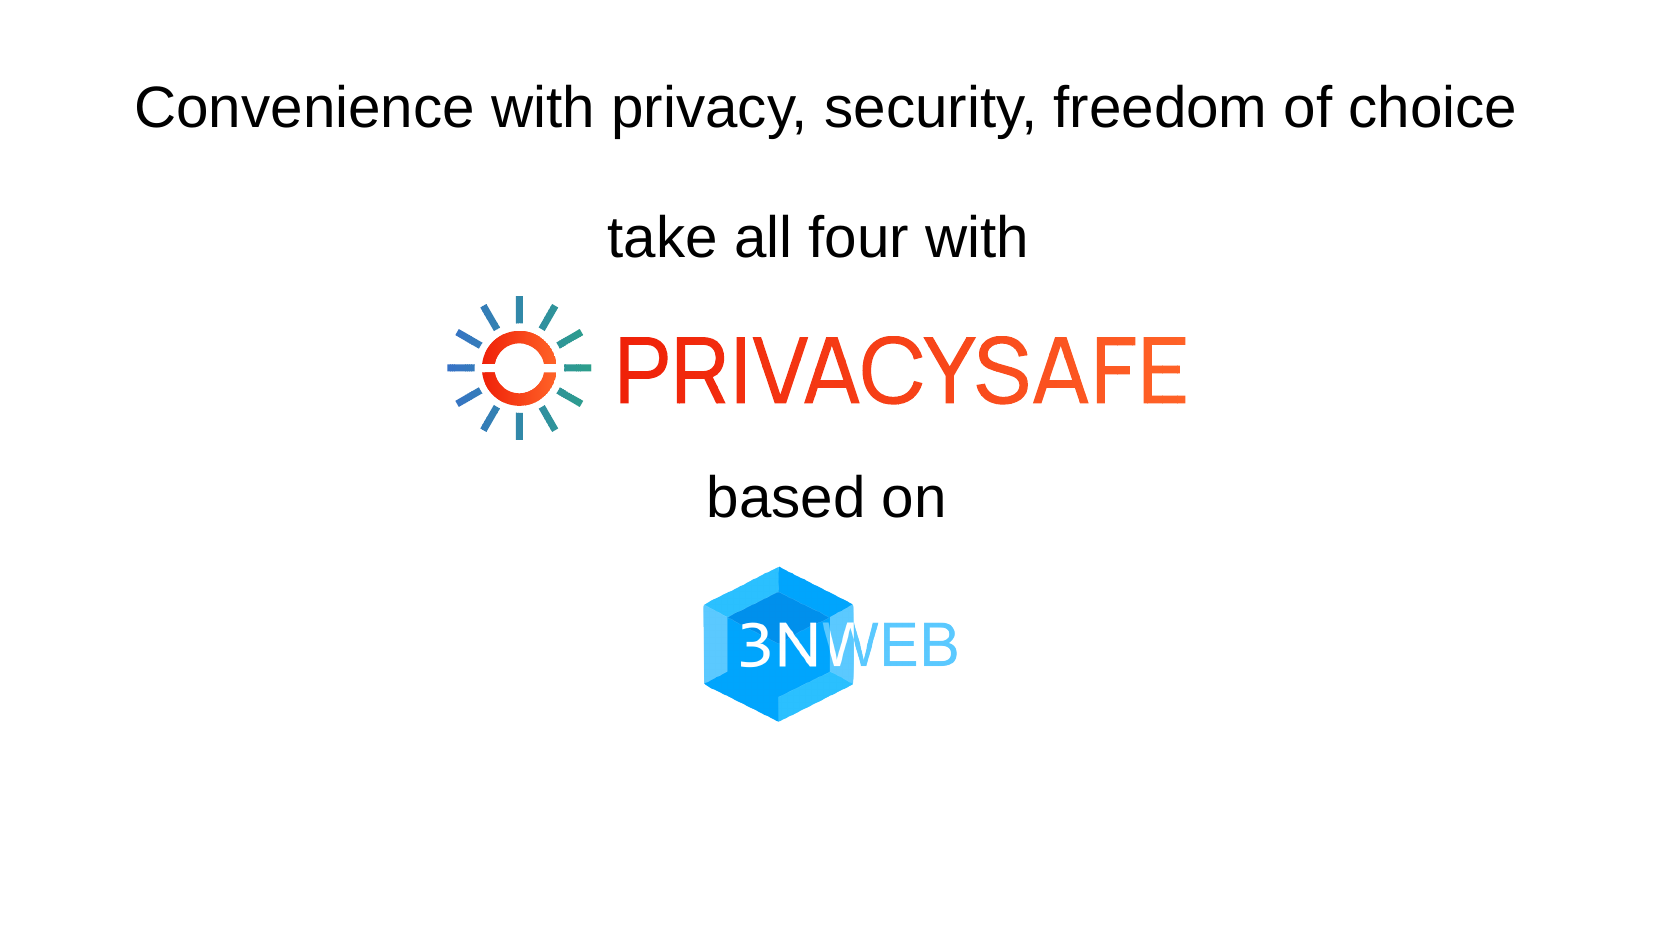

# Convenience with privacy, security, freedom of choice take all four with based on